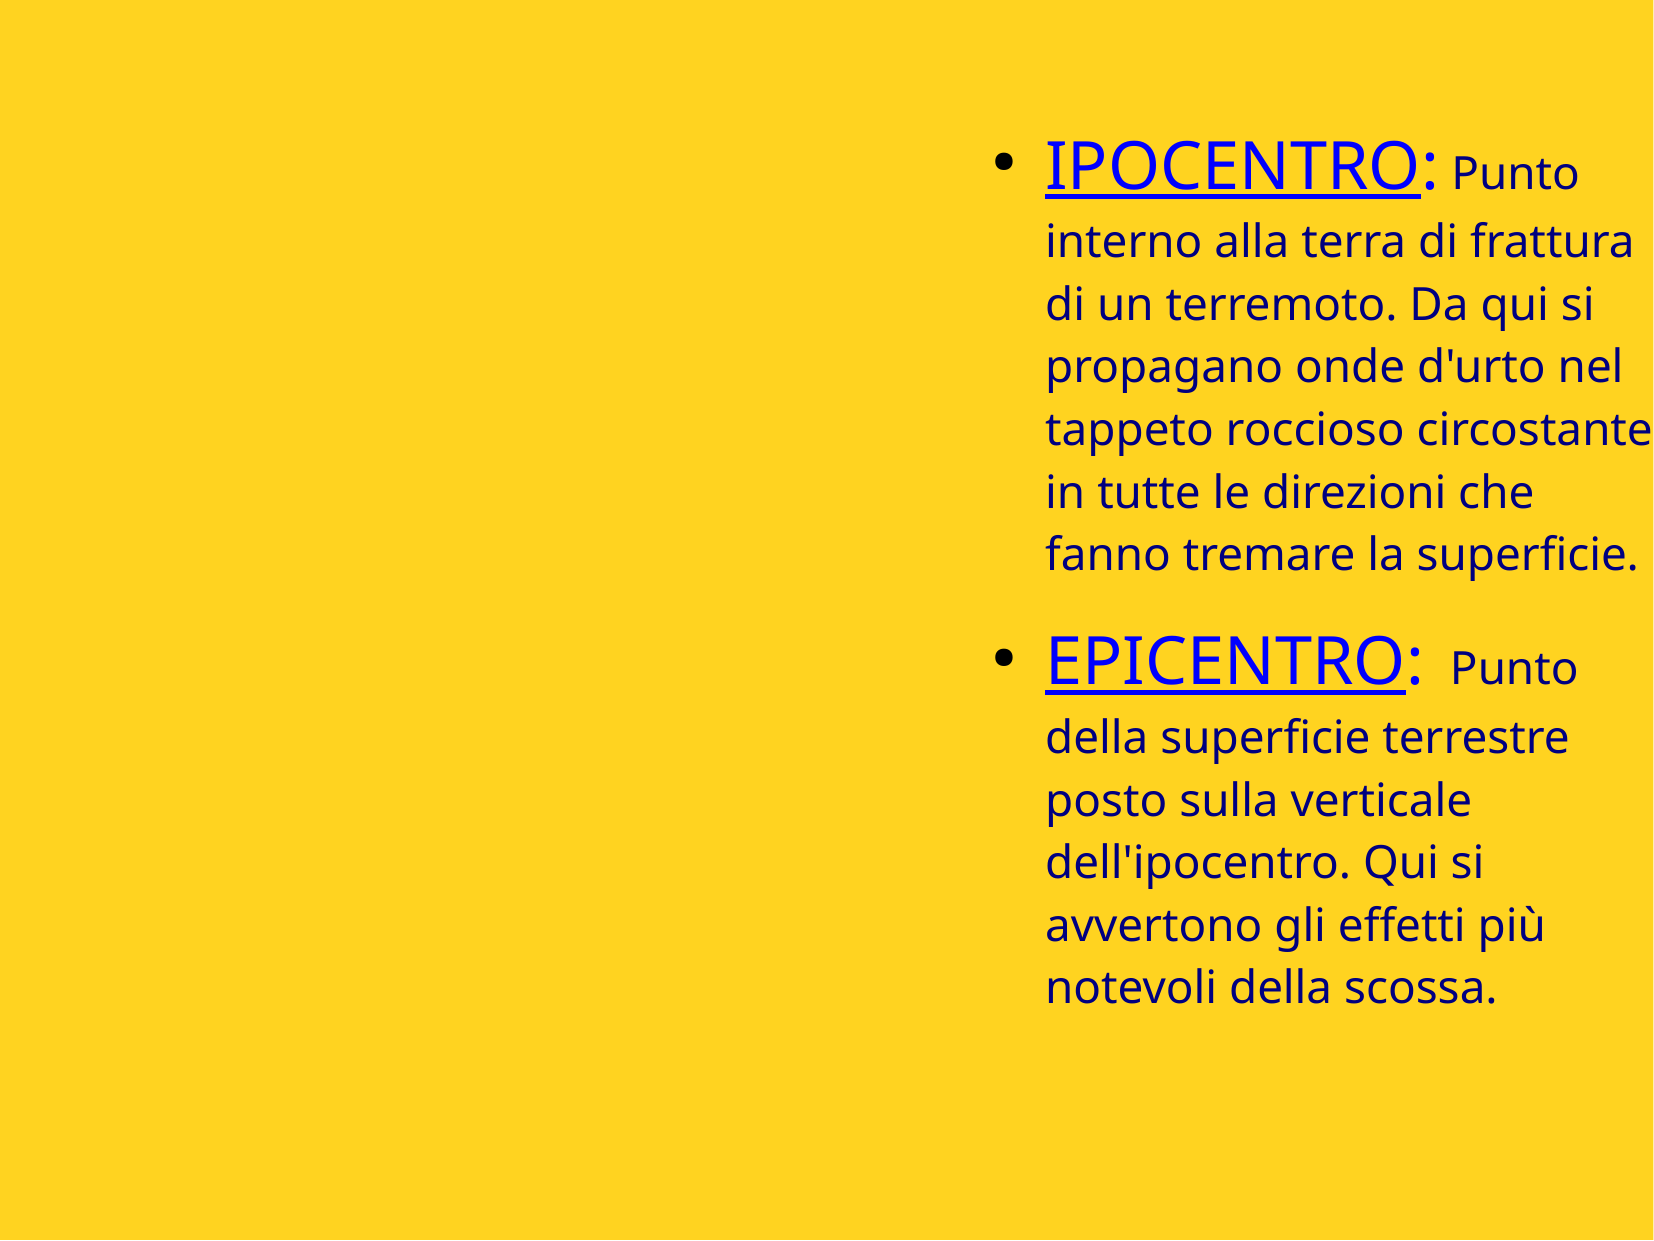

# IPOCENTRO: Punto interno alla terra di frattura di un terremoto. Da qui si propagano onde d'urto nel tappeto roccioso circostante in tutte le direzioni che fanno tremare la superficie.
EPICENTRO: Punto della superficie terrestre posto sulla verticale dell'ipocentro. Qui si avvertono gli effetti più notevoli della scossa.